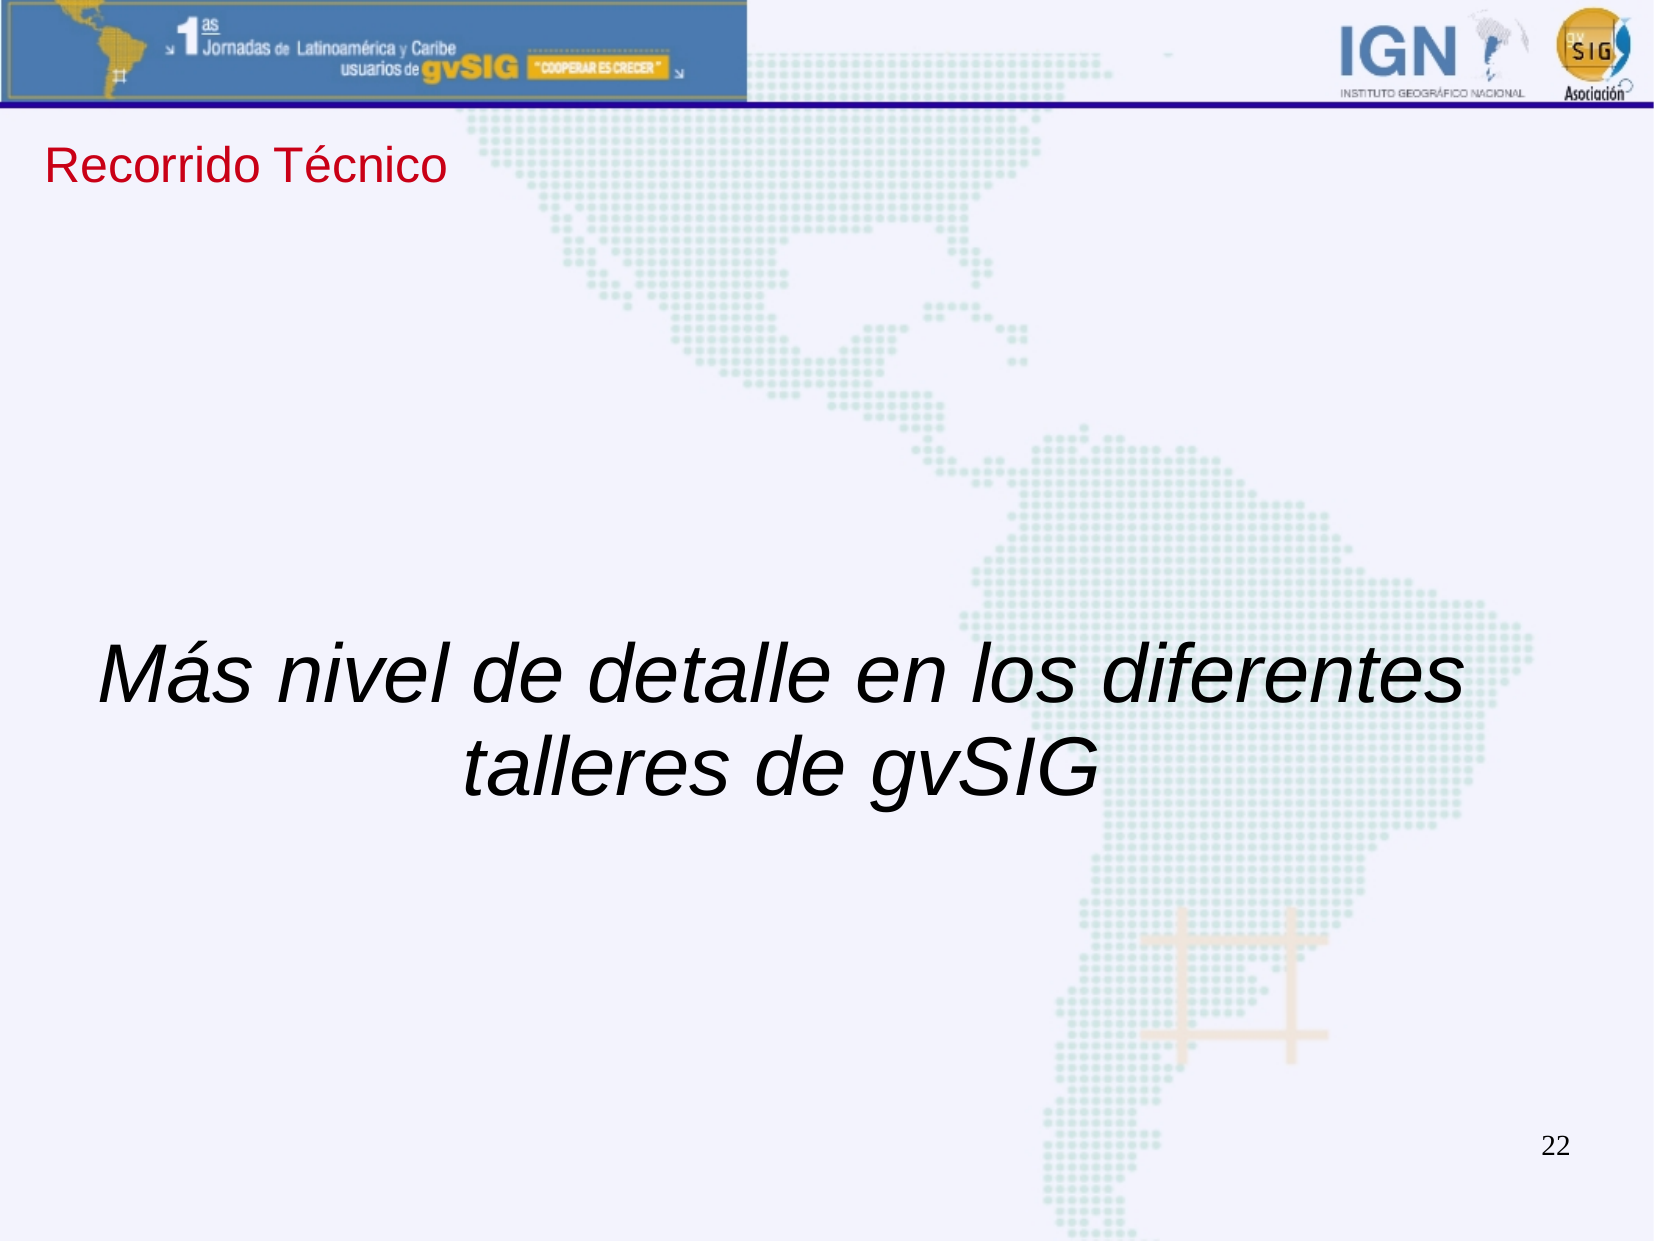

Recorrido Técnico
Más nivel de detalle en los diferentes talleres de gvSIG
22